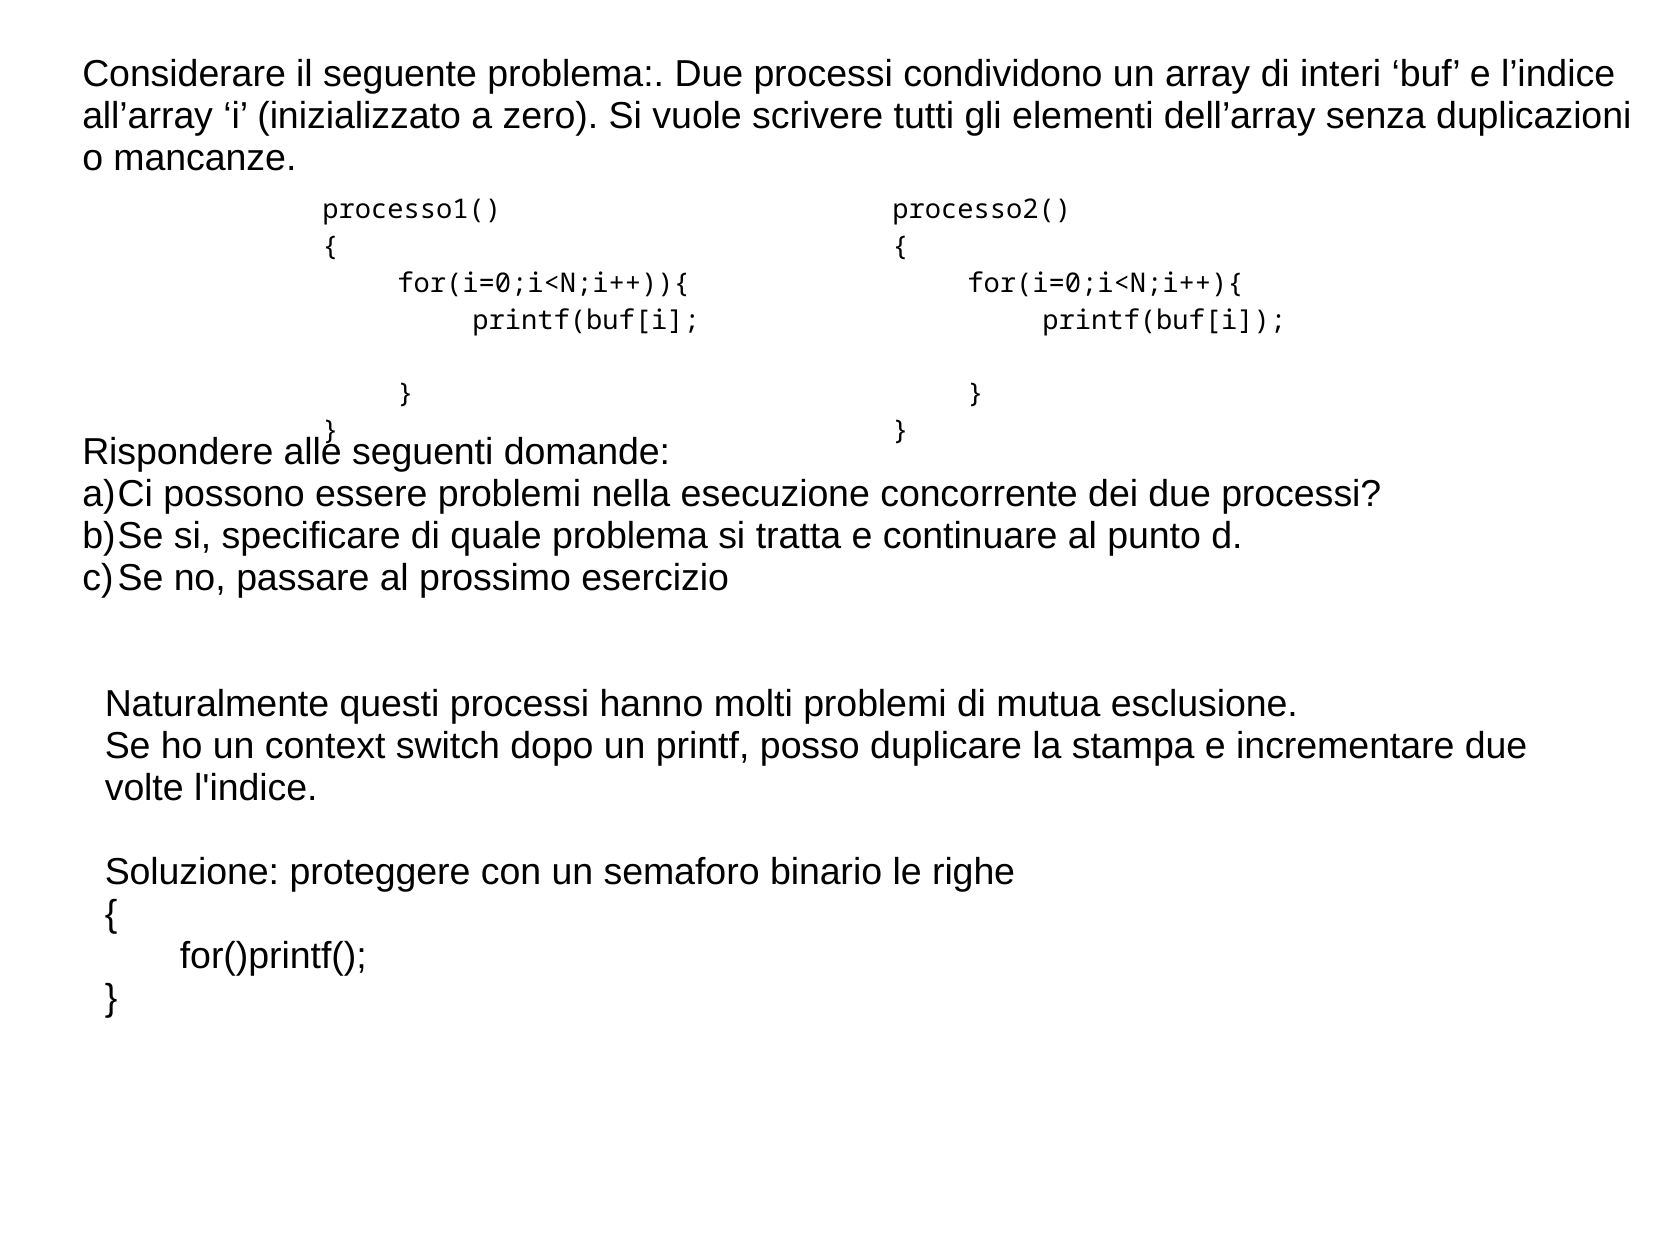

Considerare il seguente problema:. Due processi condividono un array di interi ‘buf’ e l’indice all’array ‘i’ (inizializzato a zero). Si vuole scrivere tutti gli elementi dell’array senza duplicazioni o mancanze.
Rispondere alle seguenti domande:
Ci possono essere problemi nella esecuzione concorrente dei due processi?
Se si, specificare di quale problema si tratta e continuare al punto d.
Se no, passare al prossimo esercizio
processo1()
{
	for(i=0;i<N;i++)){
		printf(buf[i];
	}
}
processo2()
{
	for(i=0;i<N;i++){						printf(buf[i]);
	}
}
Naturalmente questi processi hanno molti problemi di mutua esclusione.
Se ho un context switch dopo un printf, posso duplicare la stampa e incrementare due volte l'indice.
Soluzione: proteggere con un semaforo binario le righe
{
	for()printf();
}